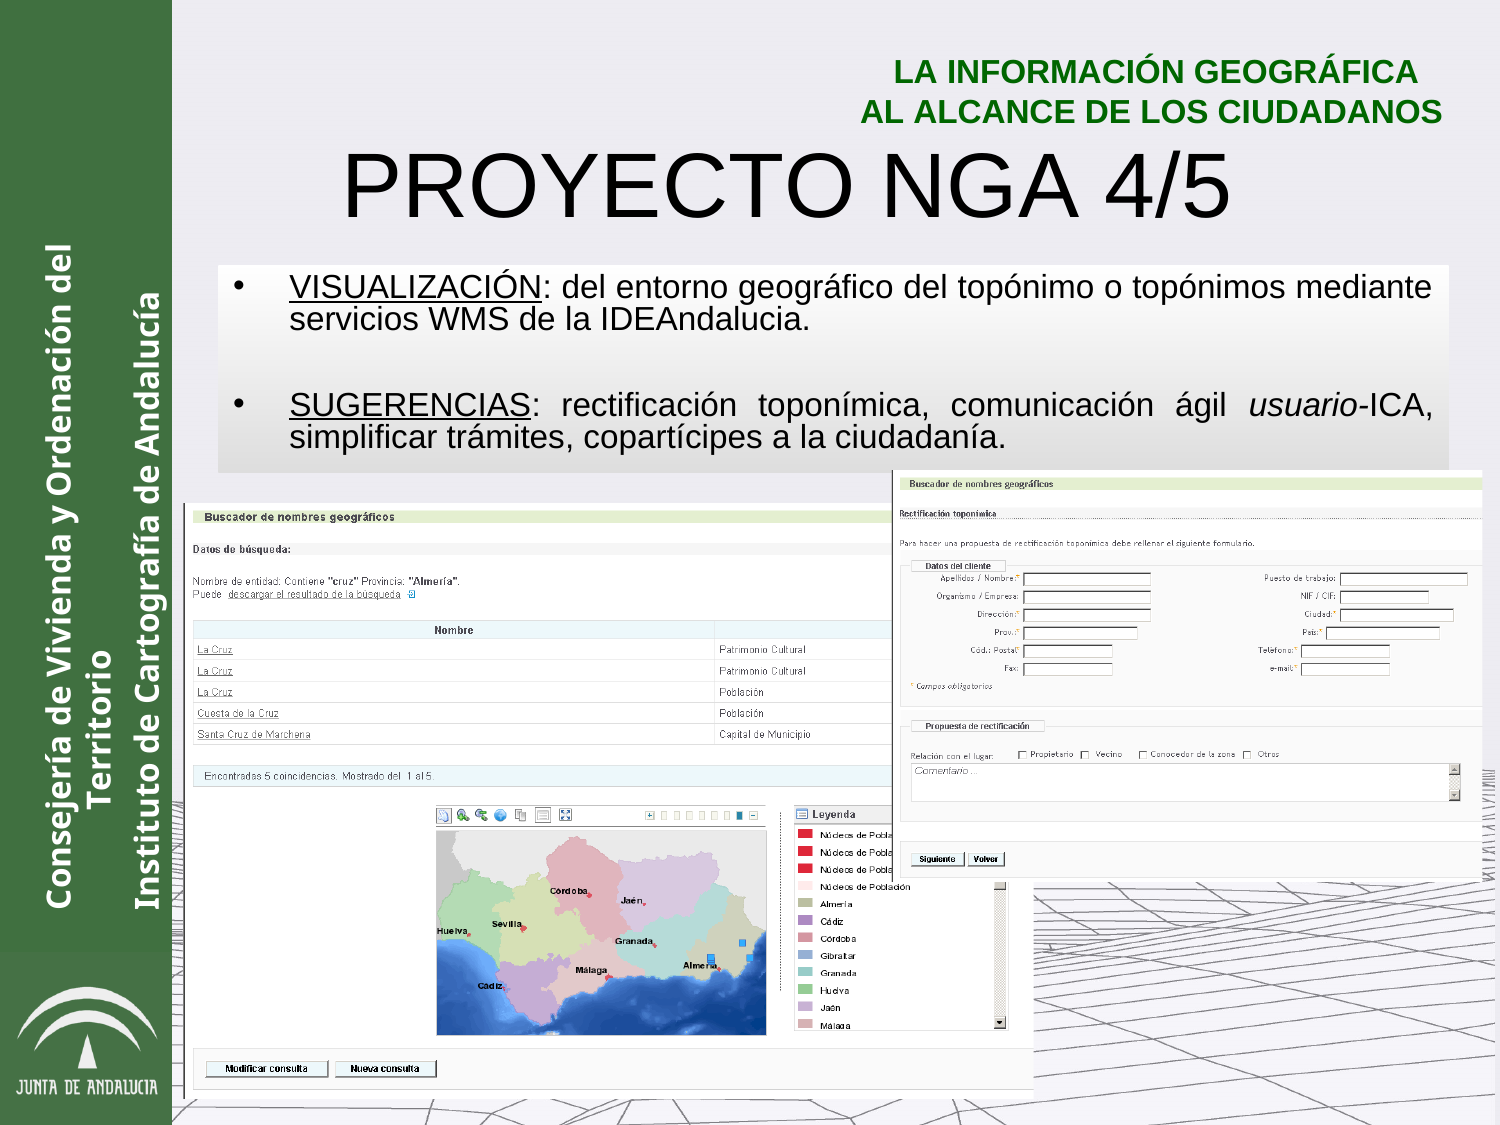

PROYECTO NGA 4/5
# VISUALIZACIÓN: del entorno geográfico del topónimo o topónimos mediante servicios WMS de la IDEAndalucia.
SUGERENCIAS: rectificación toponímica, comunicación ágil usuario-ICA, simplificar trámites, copartícipes a la ciudadanía.